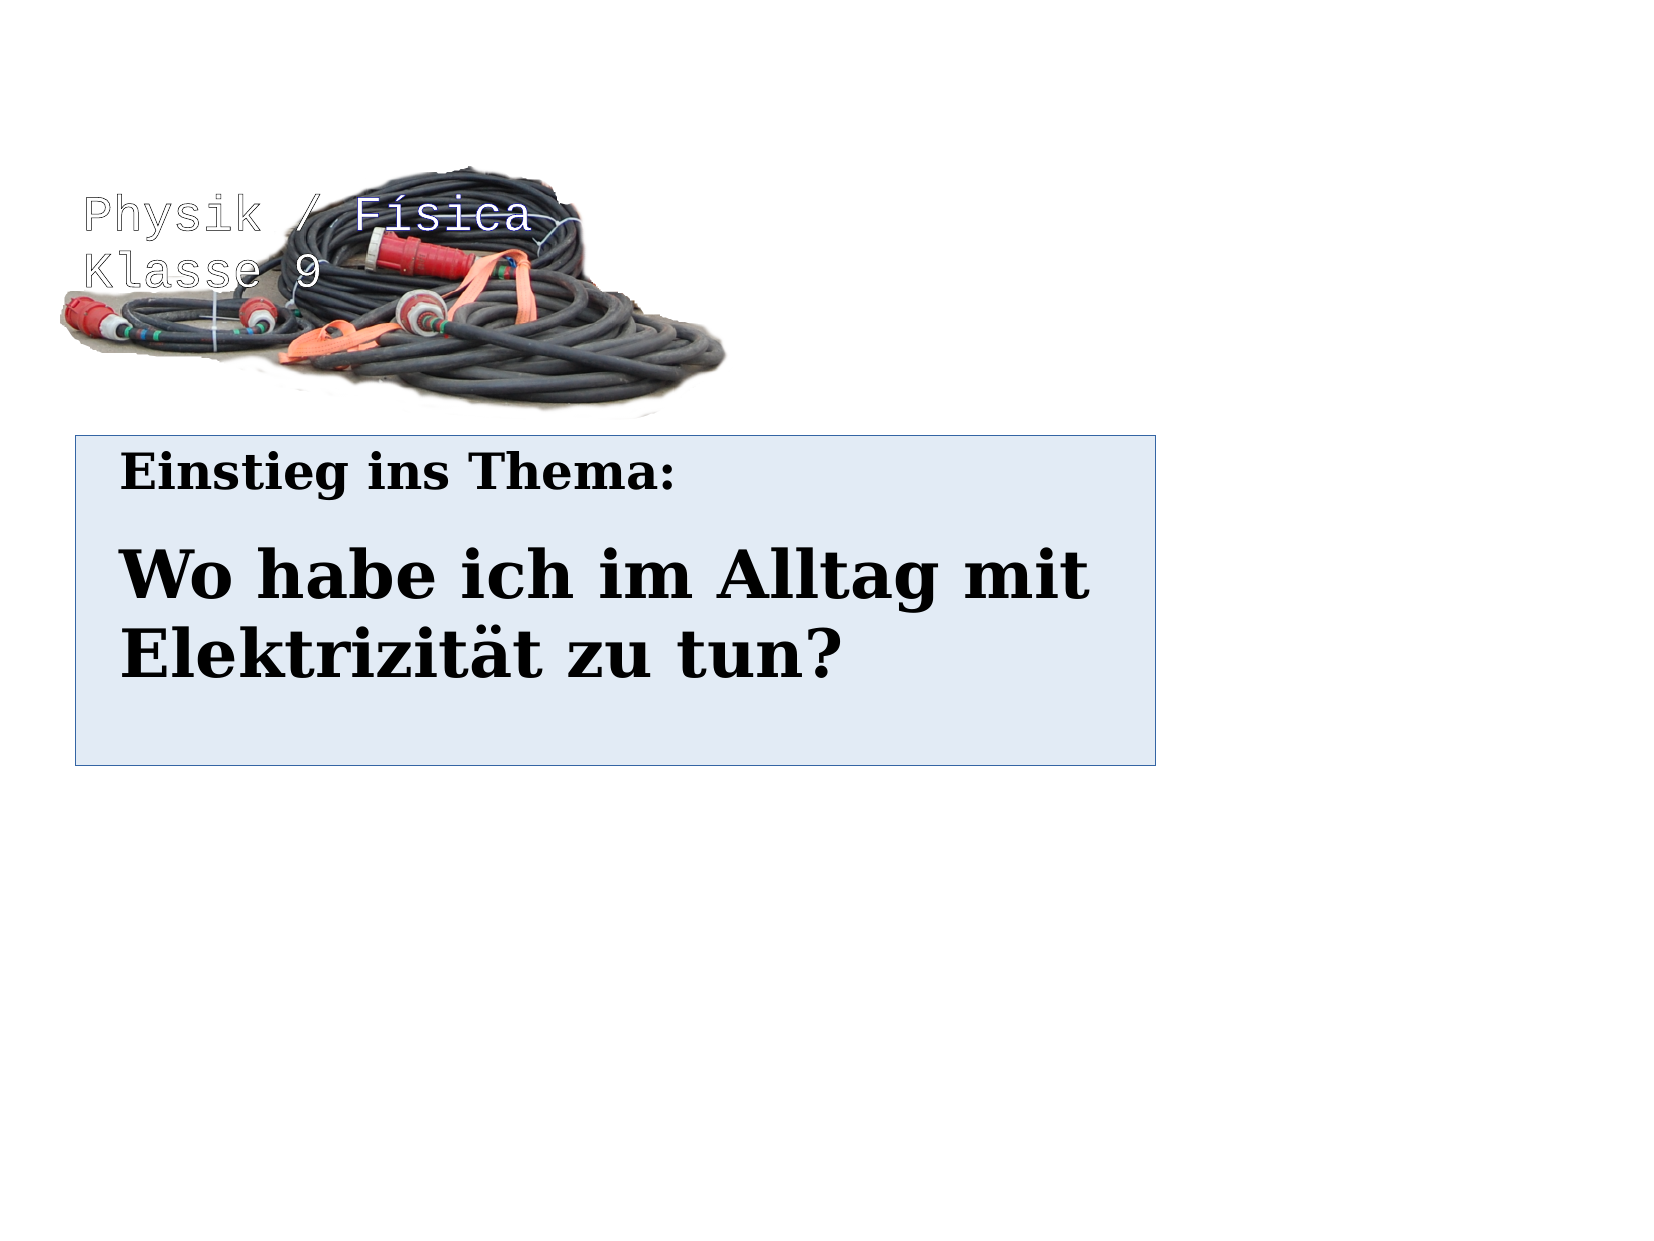

# Physik / Física
Klasse 9
Einstieg ins Thema:
Wo habe ich im Alltag mit Elektrizität zu tun?